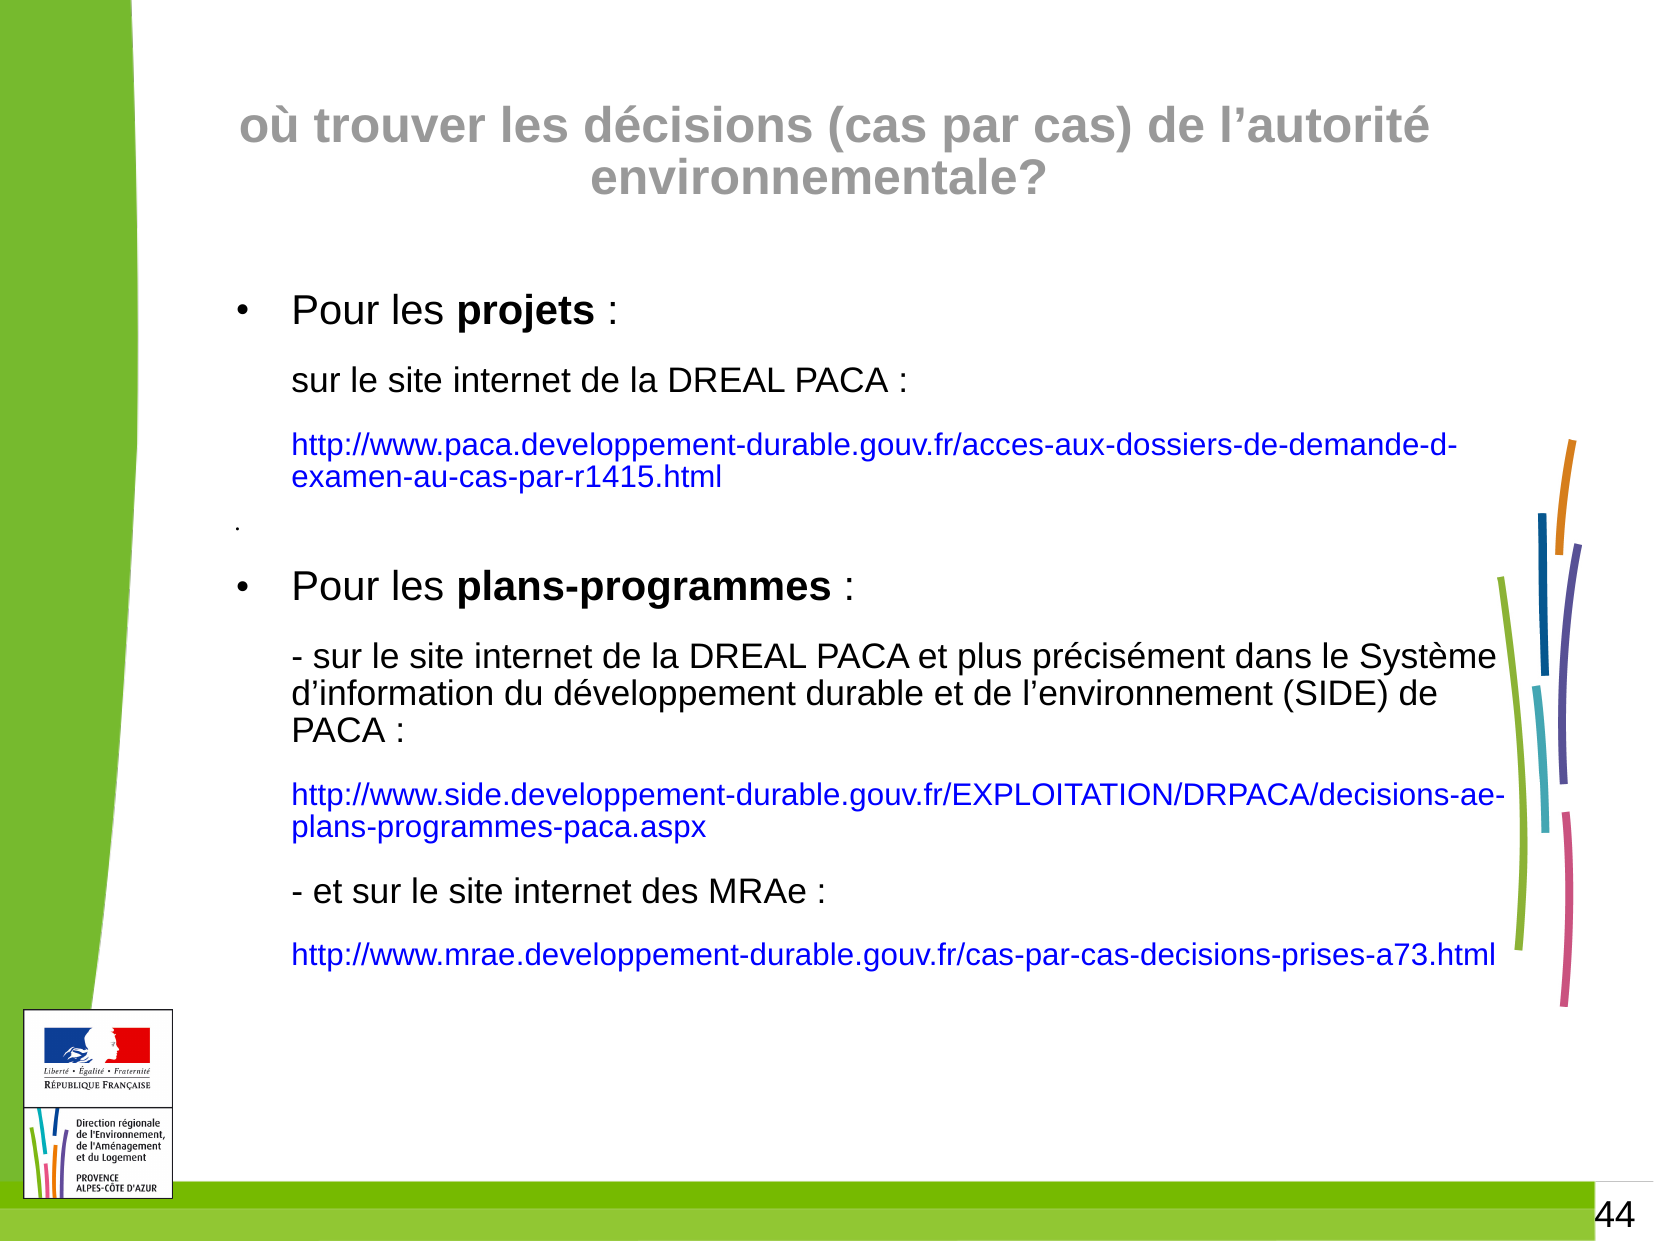

# où trouver les décisions (cas par cas) de l’autorité environnementale?
Pour les projets :
sur le site internet de la DREAL PACA :
http://www.paca.developpement-durable.gouv.fr/acces-aux-dossiers-de-demande-d-examen-au-cas-par-r1415.html
Pour les plans-programmes :
- sur le site internet de la DREAL PACA et plus précisément dans le Système d’information du développement durable et de l’environnement (SIDE) de PACA :
http://www.side.developpement-durable.gouv.fr/EXPLOITATION/DRPACA/decisions-ae-plans-programmes-paca.aspx
- et sur le site internet des MRAe :
http://www.mrae.developpement-durable.gouv.fr/cas-par-cas-decisions-prises-a73.html